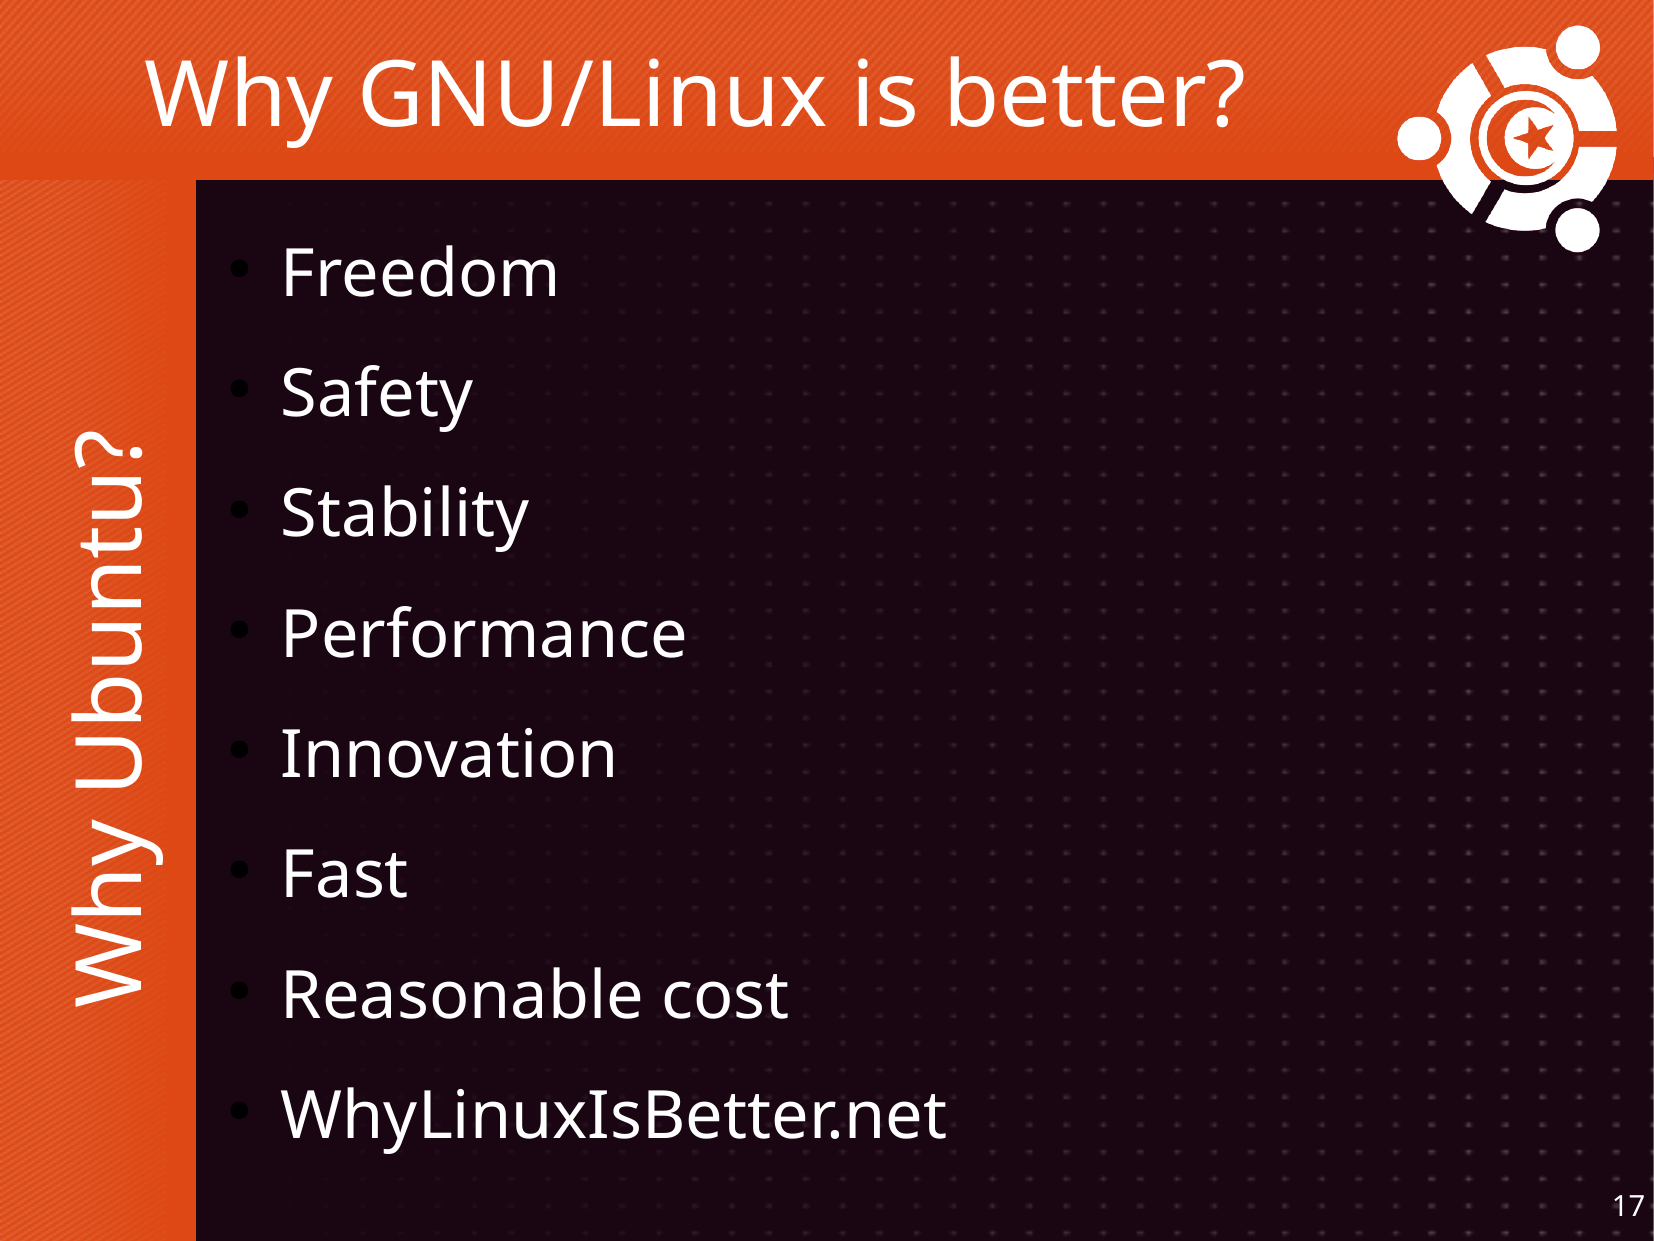

# Why GNU/Linux is better?
Freedom
Safety
Stability
Performance
Innovation
Fast
Reasonable cost
WhyLinuxIsBetter.net
Why Ubuntu?
17